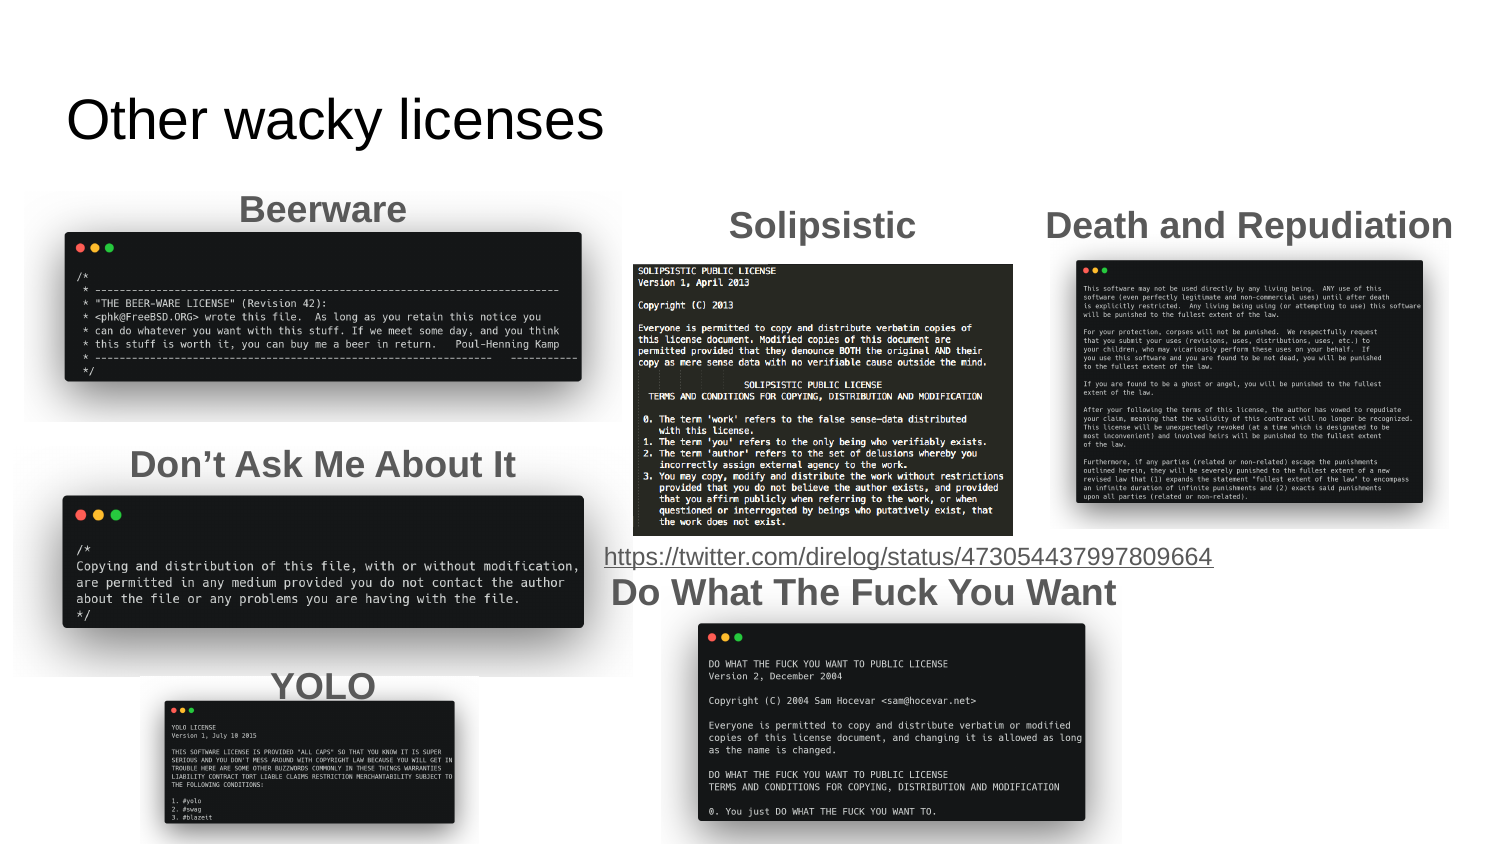

# Other wacky licenses
Beerware
Solipsistic
Death and Repudiation
Don’t Ask Me About It
https://twitter.com/direlog/status/473054437997809664
Do What The Fuck You Want
YOLO